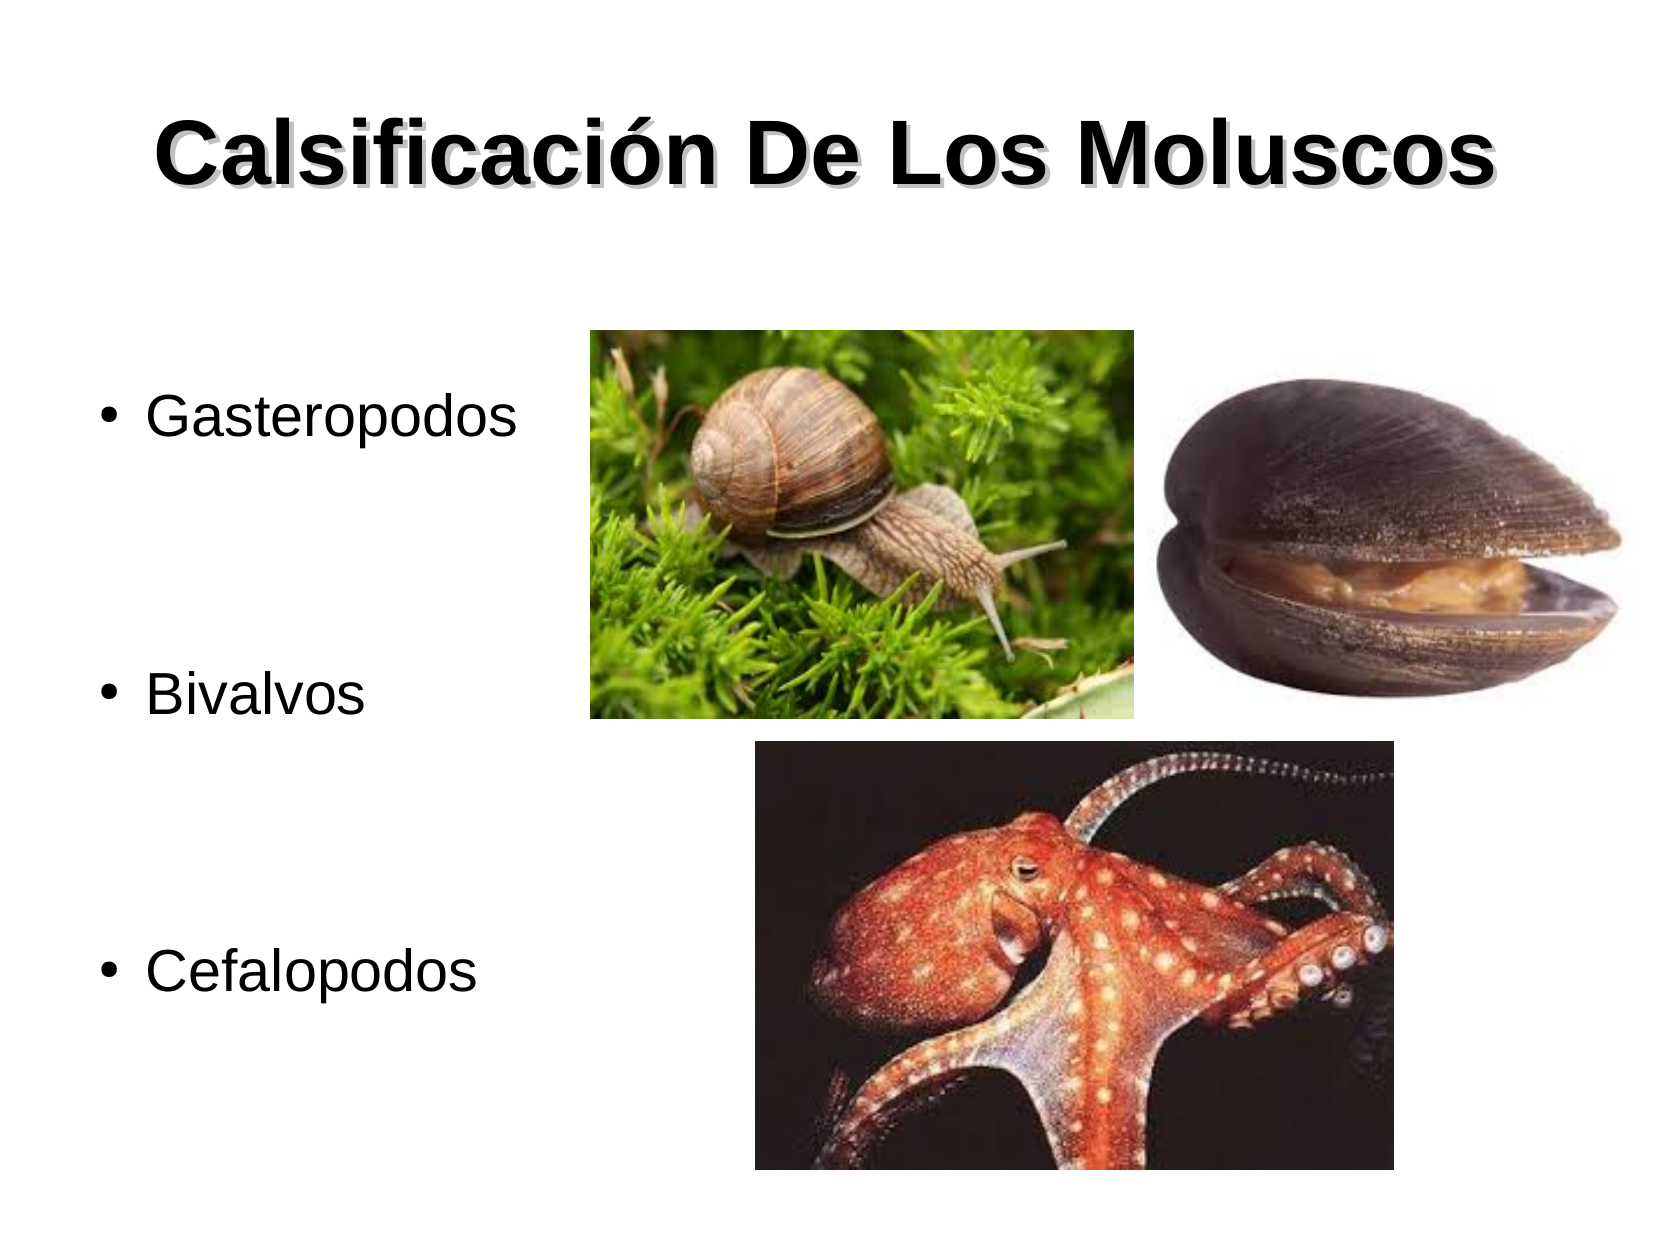

# Calsificación De Los Moluscos
Gasteropodos
Bivalvos
Cefalopodos